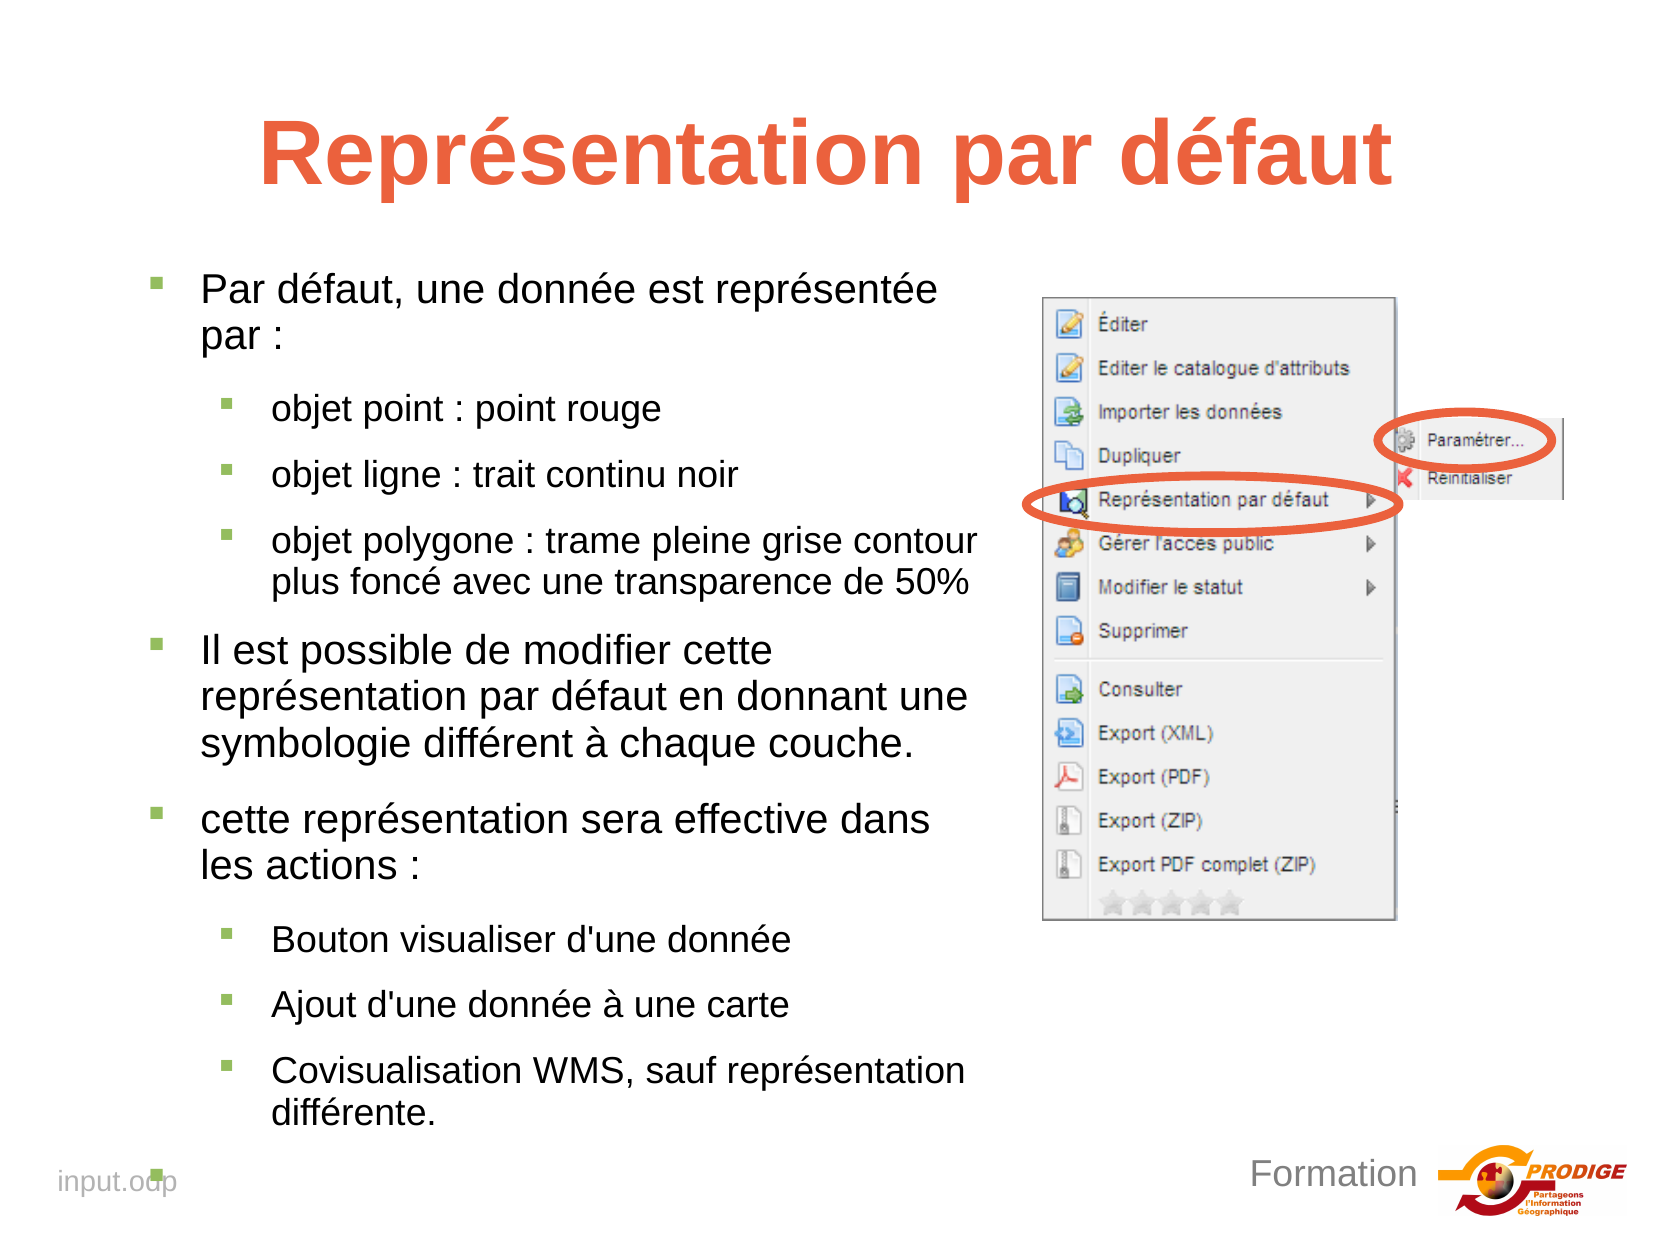

# Représentation par défaut
Par défaut, une donnée est représentée par :
objet point : point rouge
objet ligne : trait continu noir
objet polygone : trame pleine grise contour plus foncé avec une transparence de 50%
Il est possible de modifier cette représentation par défaut en donnant une symbologie différent à chaque couche.
cette représentation sera effective dans les actions :
Bouton visualiser d'une donnée
Ajout d'une donnée à une carte
Covisualisation WMS, sauf représentation différente.